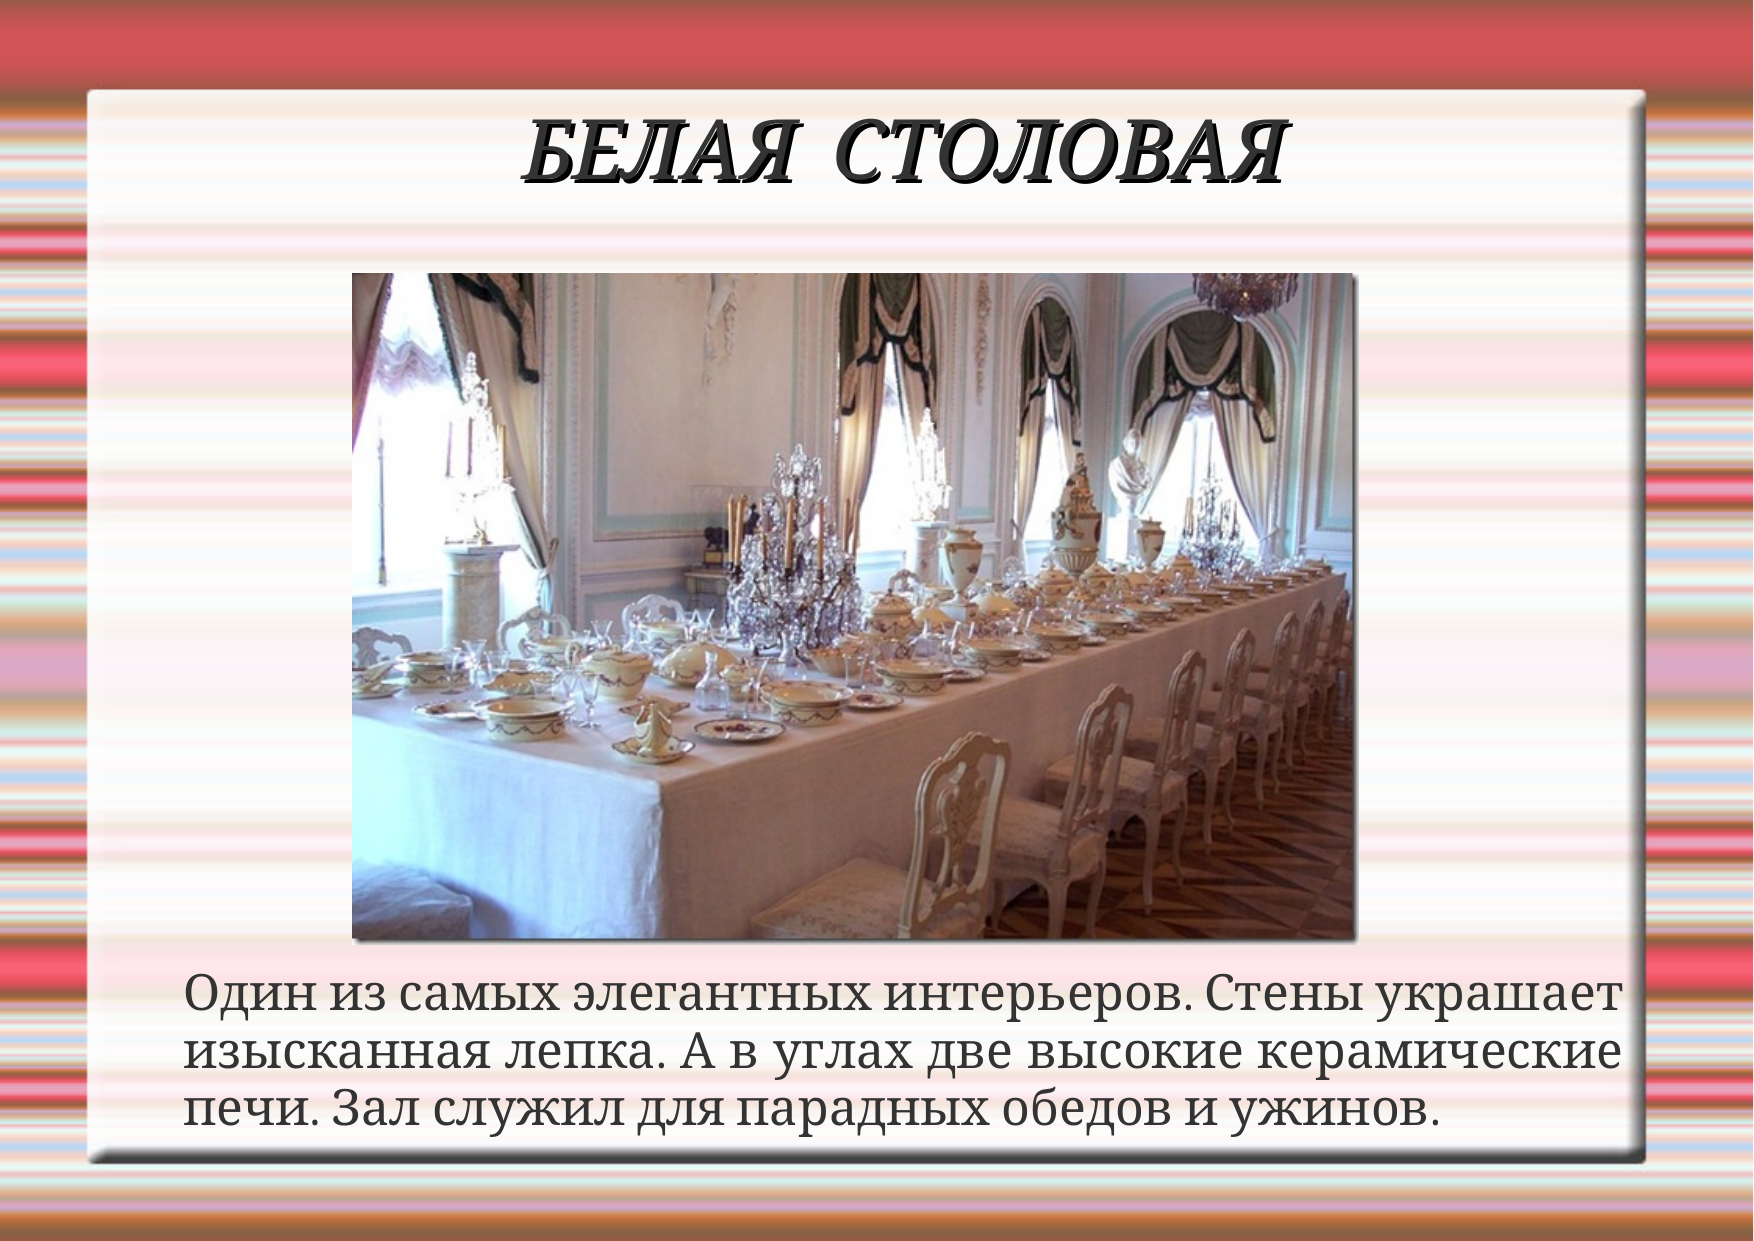

#
БЕЛАЯ СТОЛОВАЯ
Один из самых элегантных интерьеров. Стены украшает изысканная лепка. А в углах две высокие керамические печи. Зал служил для парадных обедов и ужинов.